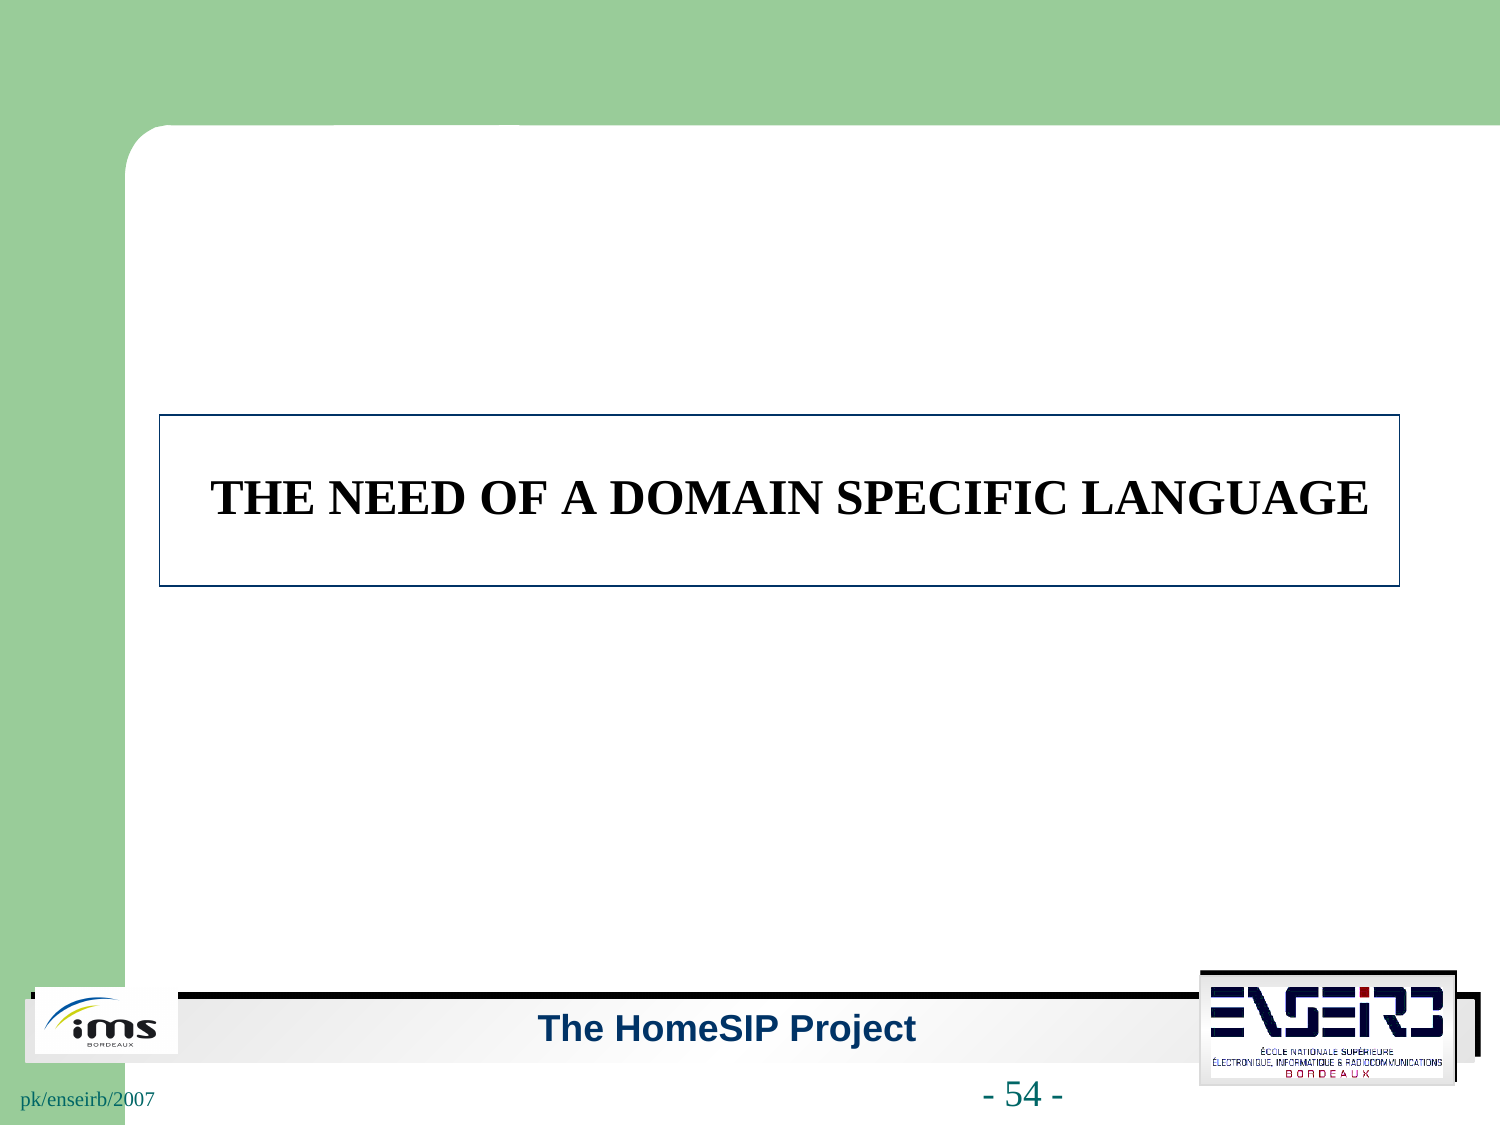

# THE NEED OF A DOMAIN SPECIFIC LANGUAGE